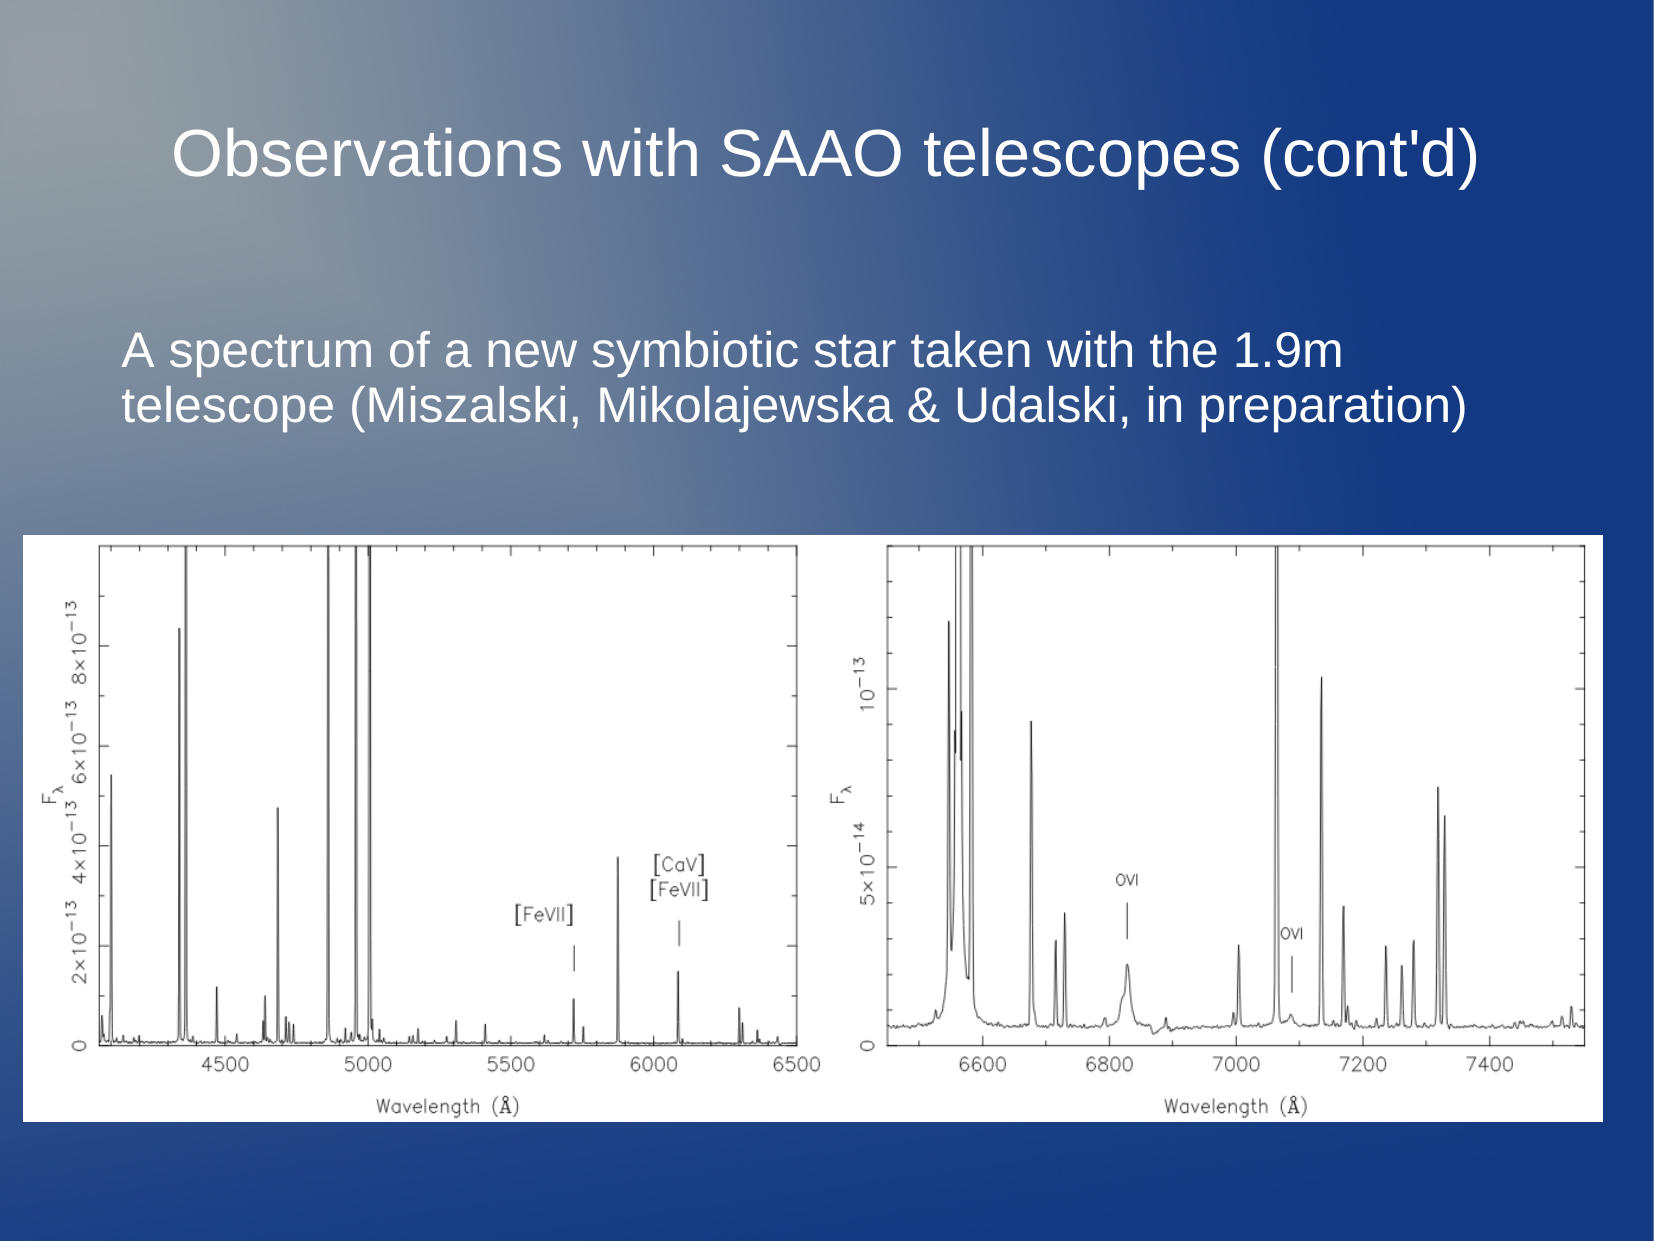

# Observations with SAAO telescopes (cont'd)
A spectrum of a new symbiotic star taken with the 1.9m telescope (Miszalski, Mikolajewska & Udalski, in preparation)